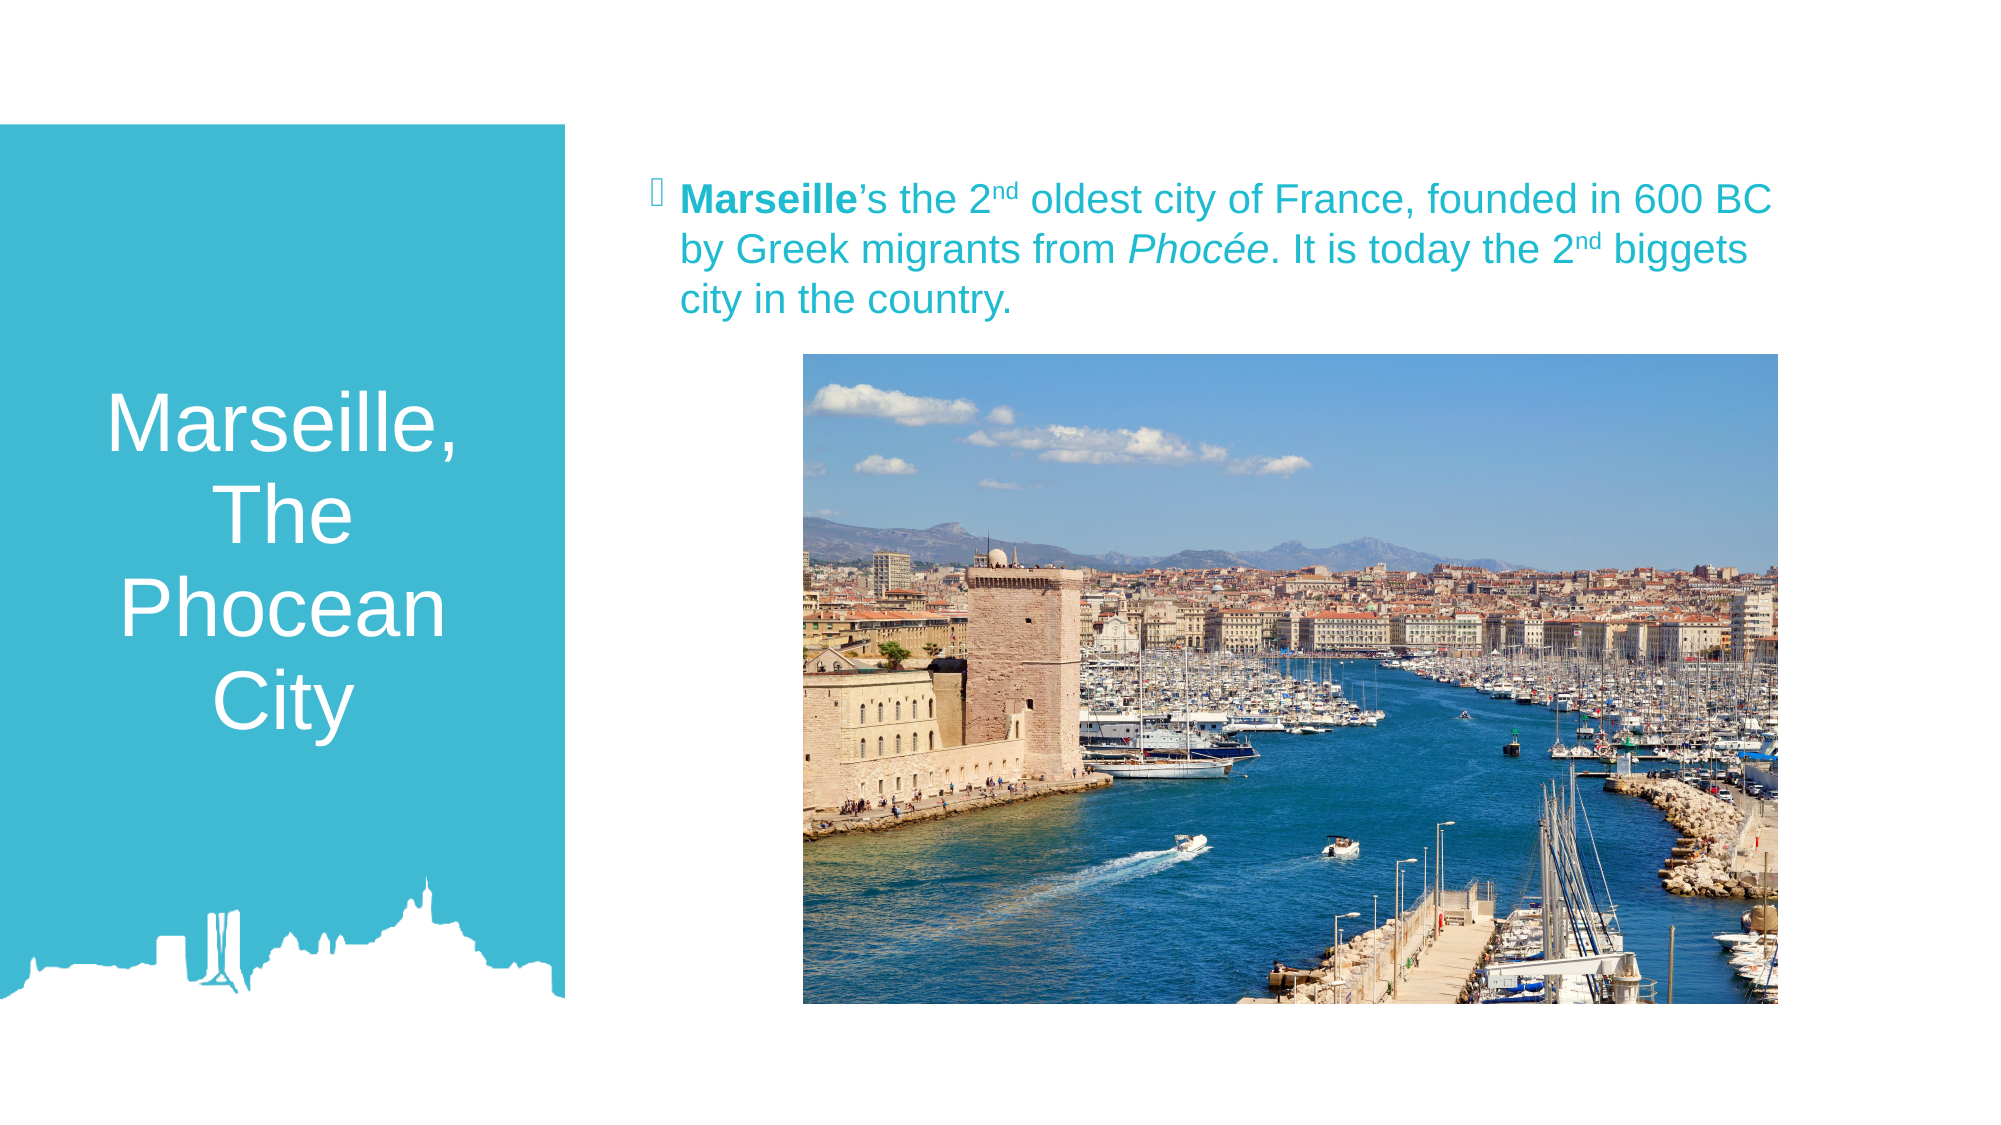

Marseille’s the 2nd oldest city of France, founded in 600 BC by Greek migrants from Phocée. It is today the 2nd biggets city in the country.
# Marseille, The Phocean City